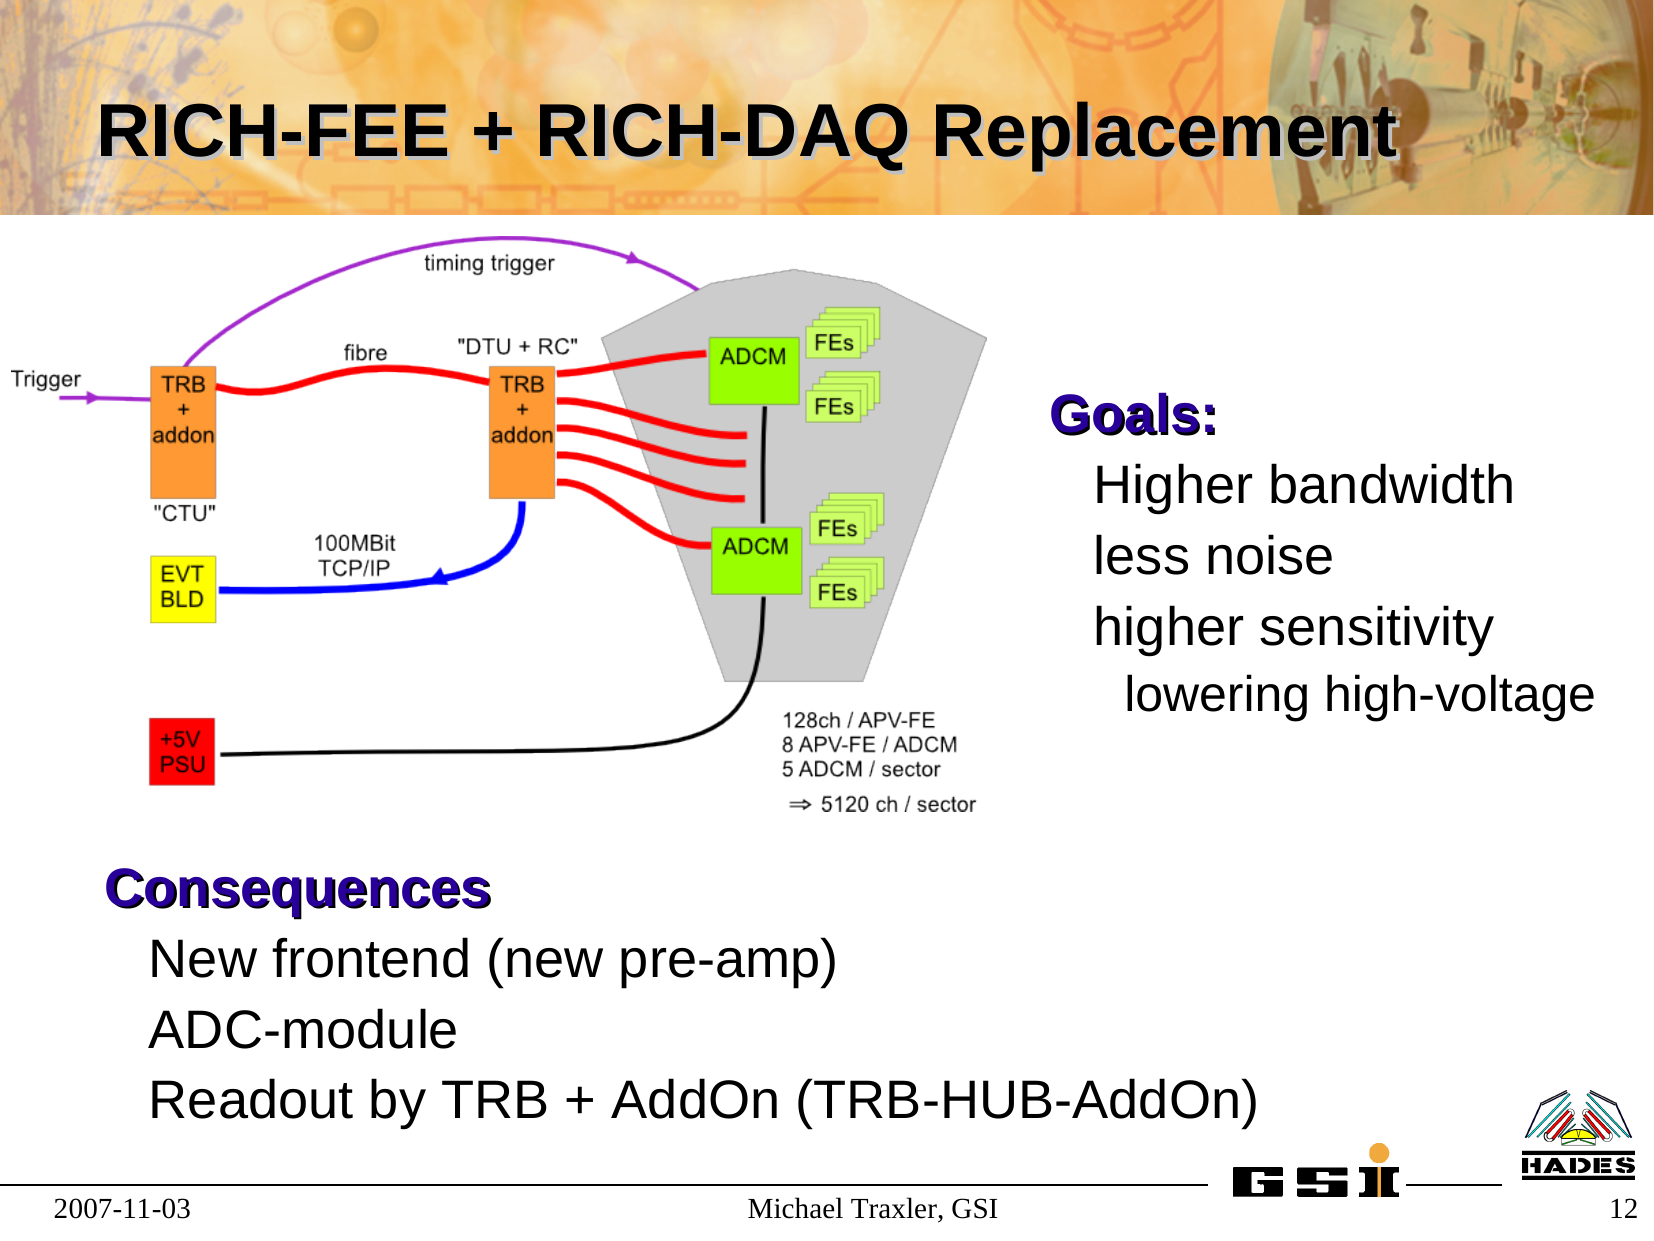

# RICH-FEE + RICH-DAQ Replacement
Goals:
Higher bandwidth
less noise
higher sensitivity
lowering high-voltage
Consequences
New frontend (new pre-amp)
ADC-module
Readout by TRB + AddOn (TRB-HUB-AddOn)
2006-09-26
Michael Traxler, GSI
12